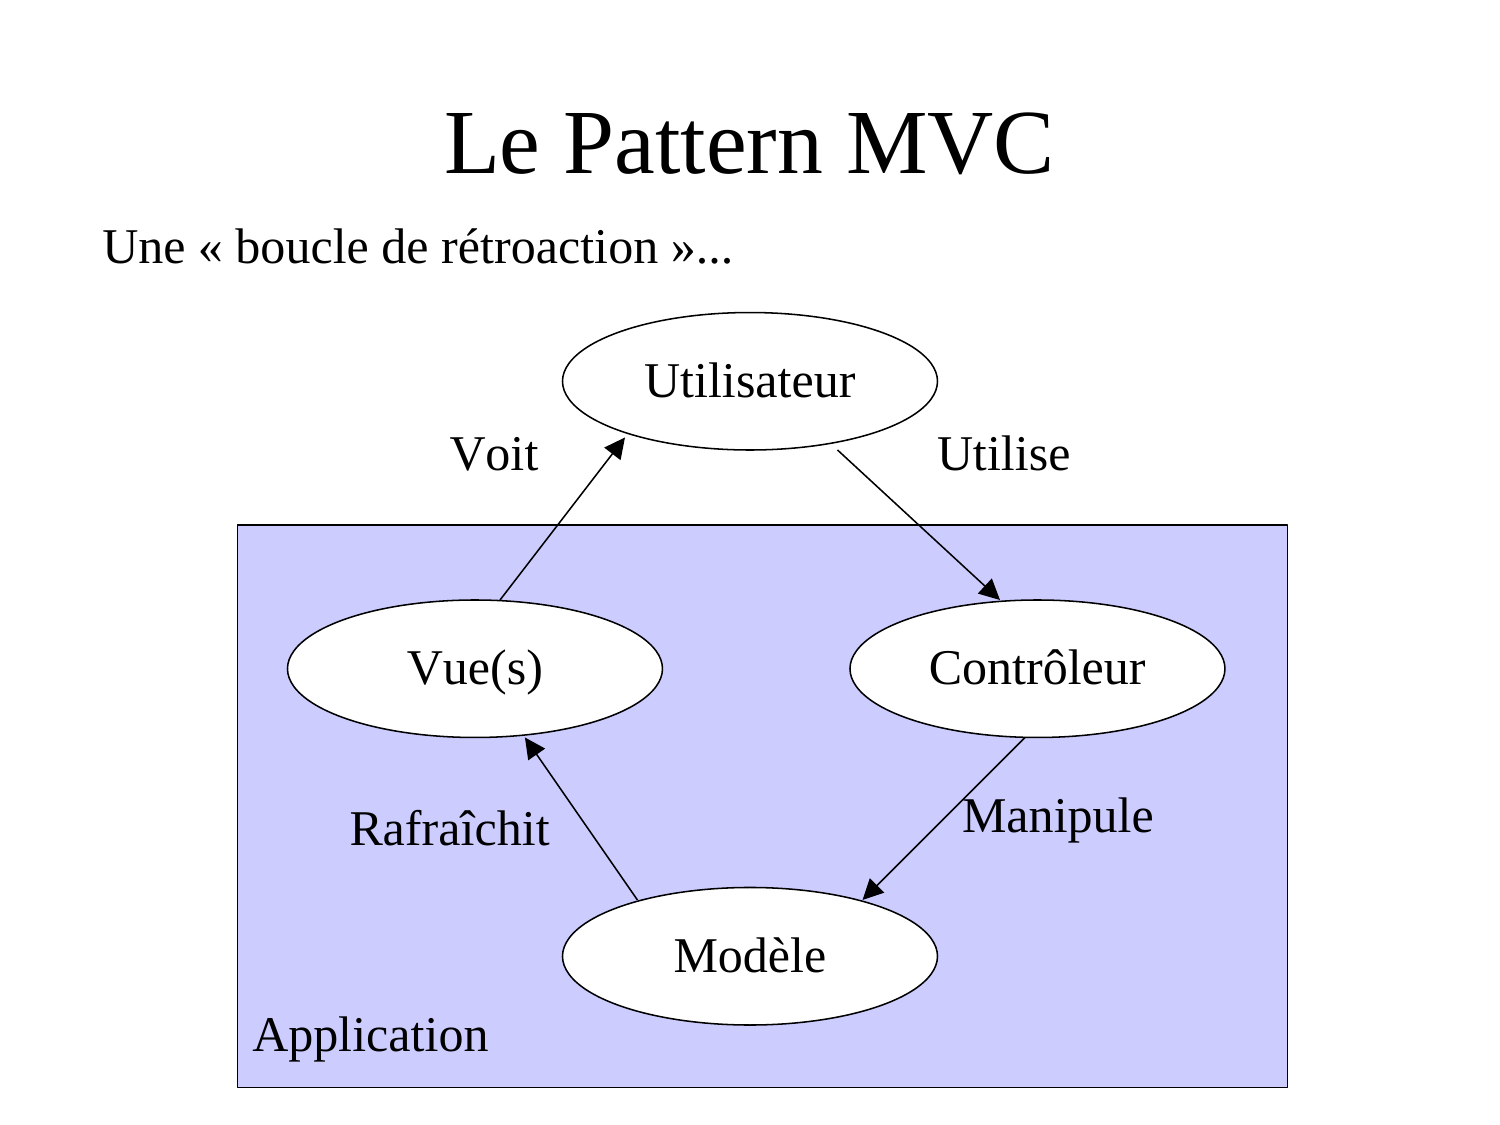

Le Pattern MVC
Une « boucle de rétroaction »...
Utilisateur
Voit
Utilise
Vue(s)
Contrôleur
Manipule
Rafraîchit
Modèle
Application